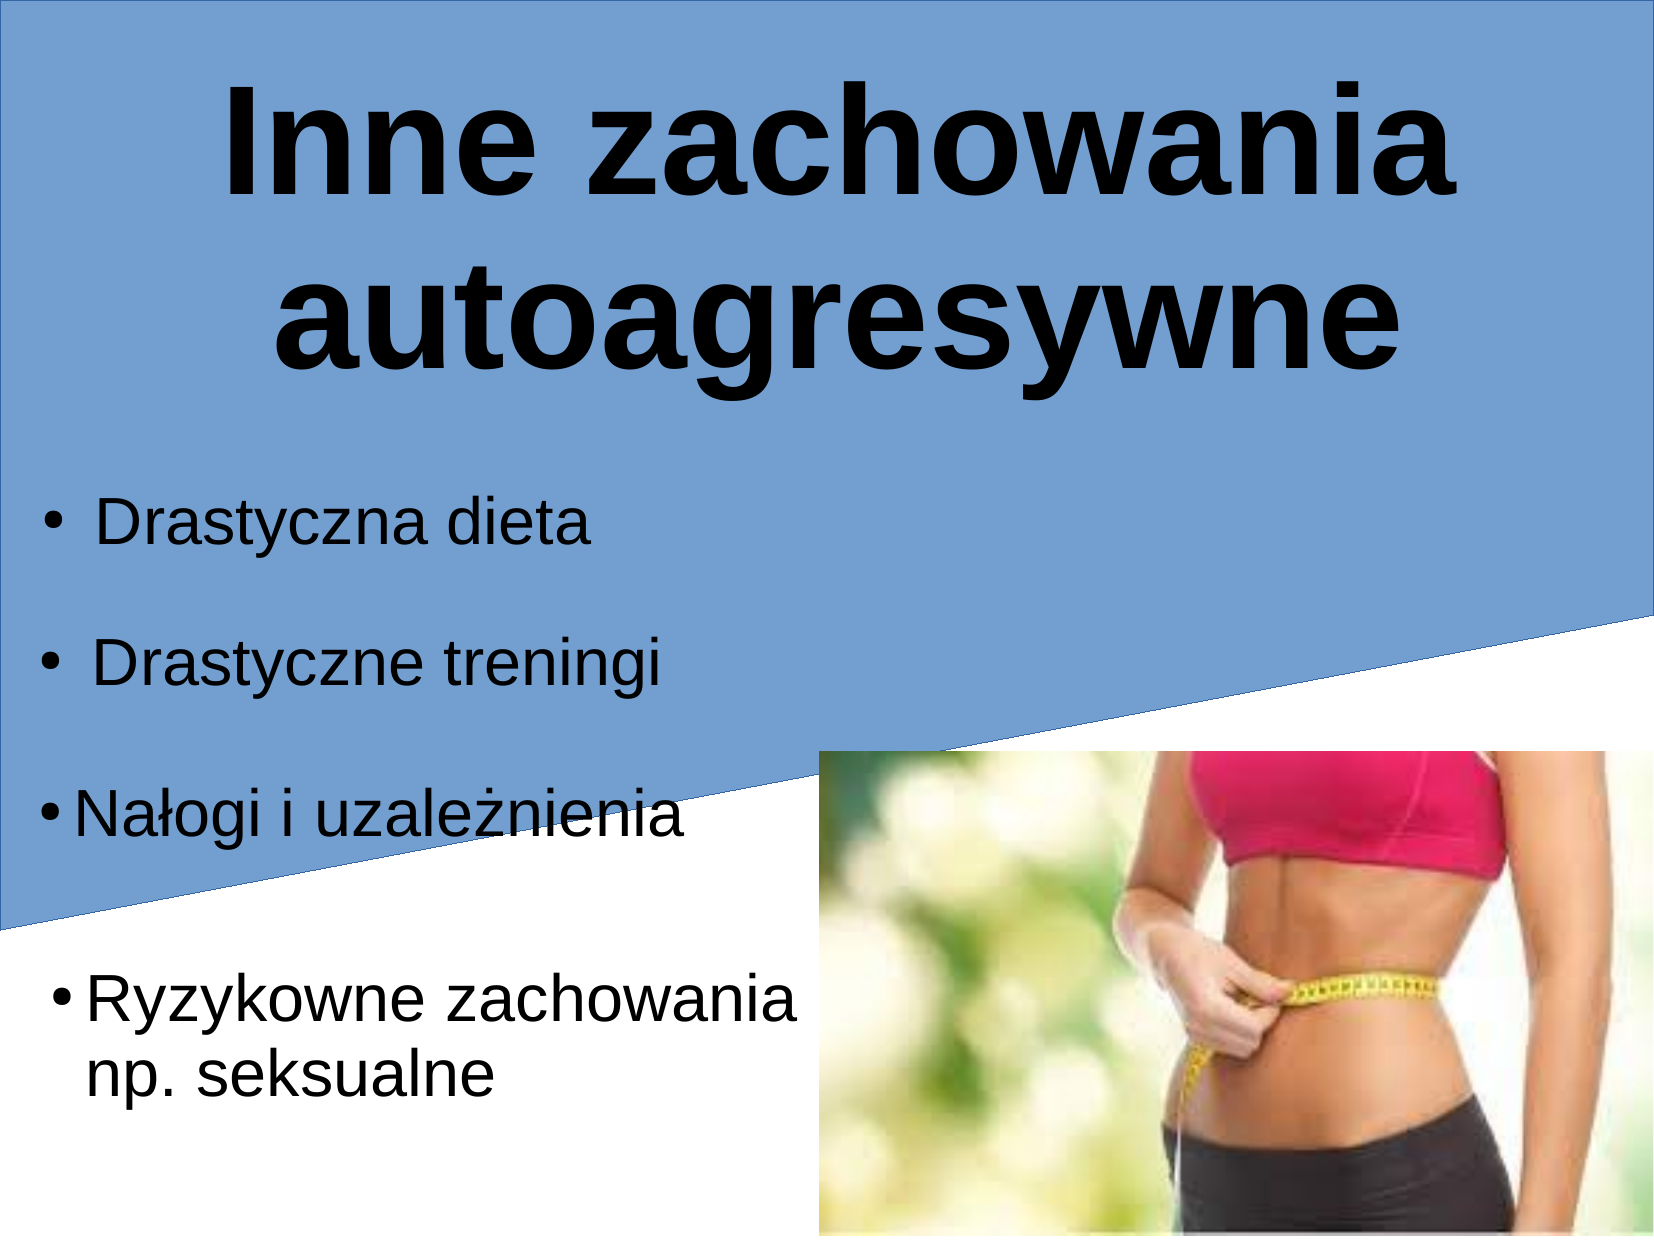

# Inne zachowania autoagresywne
Drastyczna dieta
Drastyczne treningi
Nałogi i uzależnienia
Ryzykowne zachowania np. seksualne
Nałogi i uzależnienia
Ryzykowne zachowania np. seksualne